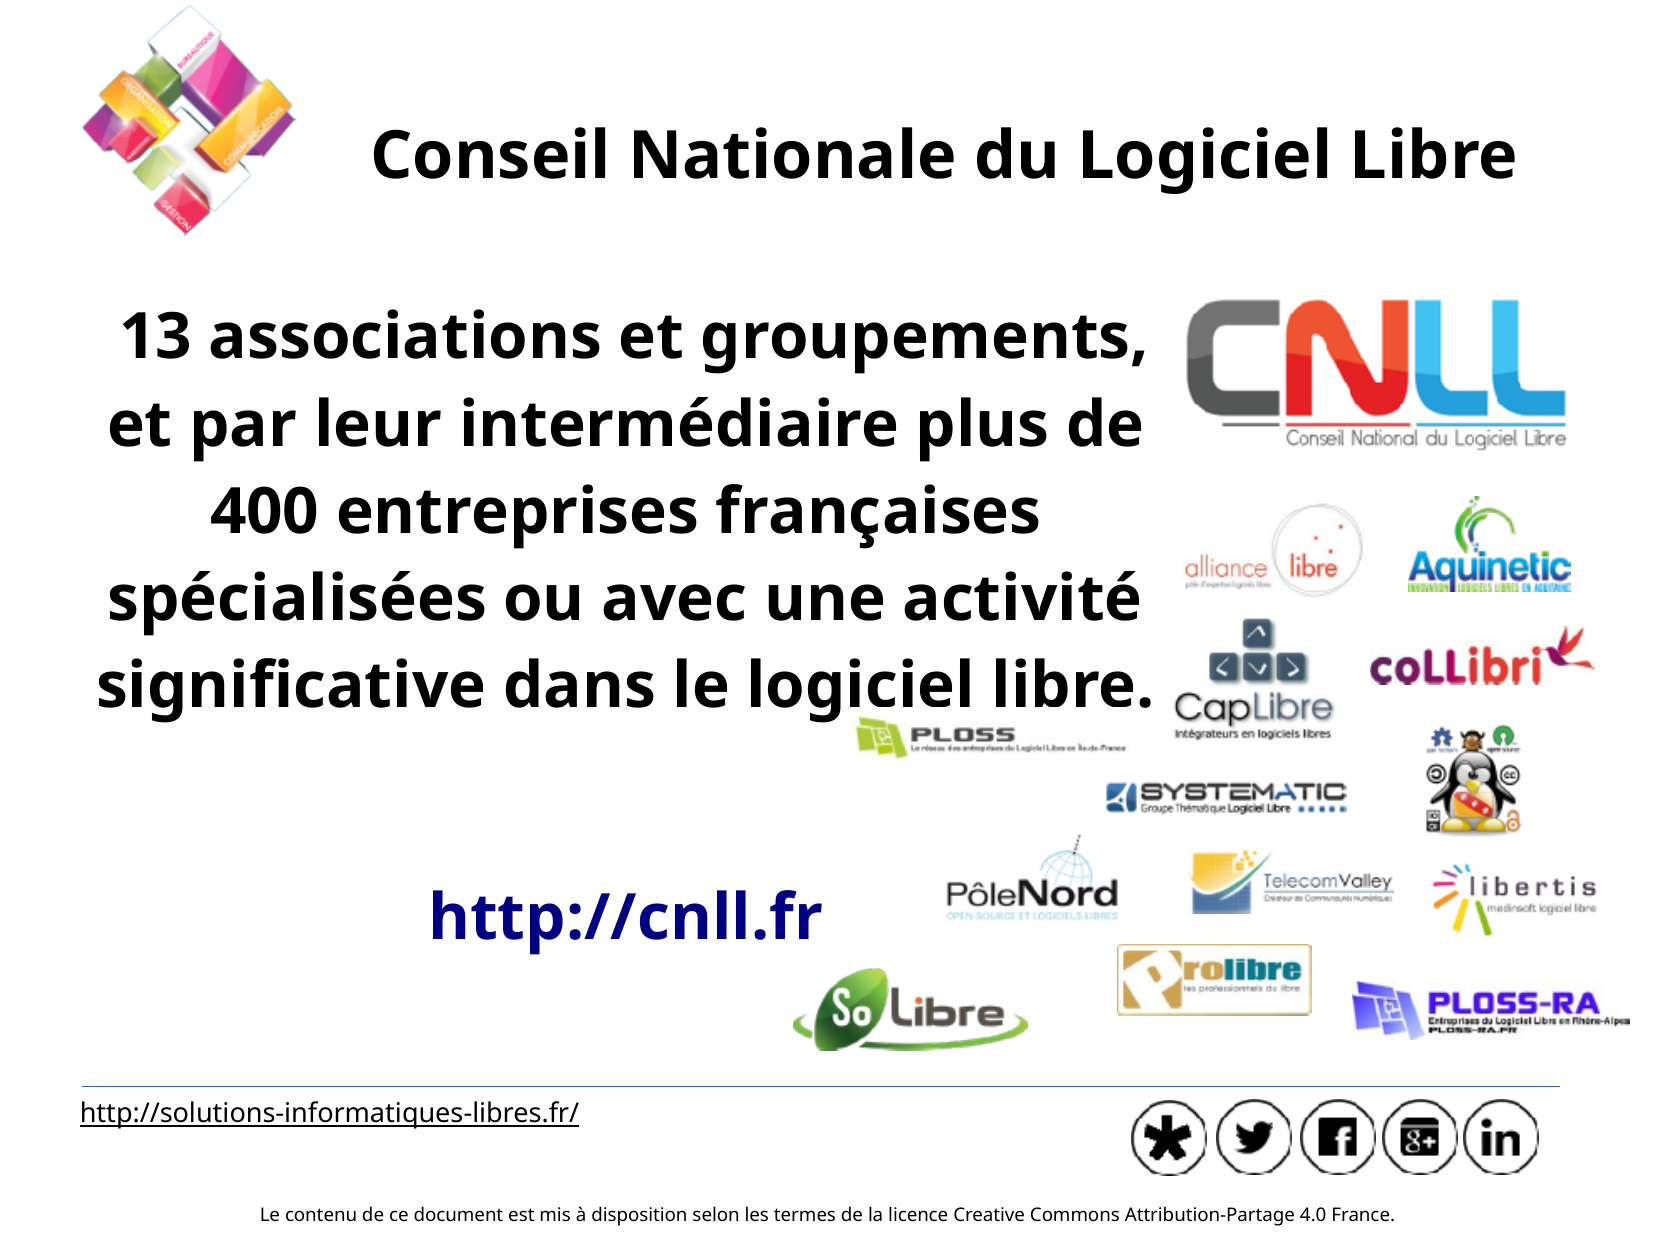

# Conseil Nationale du Logiciel Libre
 13 associations et groupements, et par leur intermédiaire plus de 400 entreprises françaises spécialisées ou avec une activité significative dans le logiciel libre.
http://cnll.fr